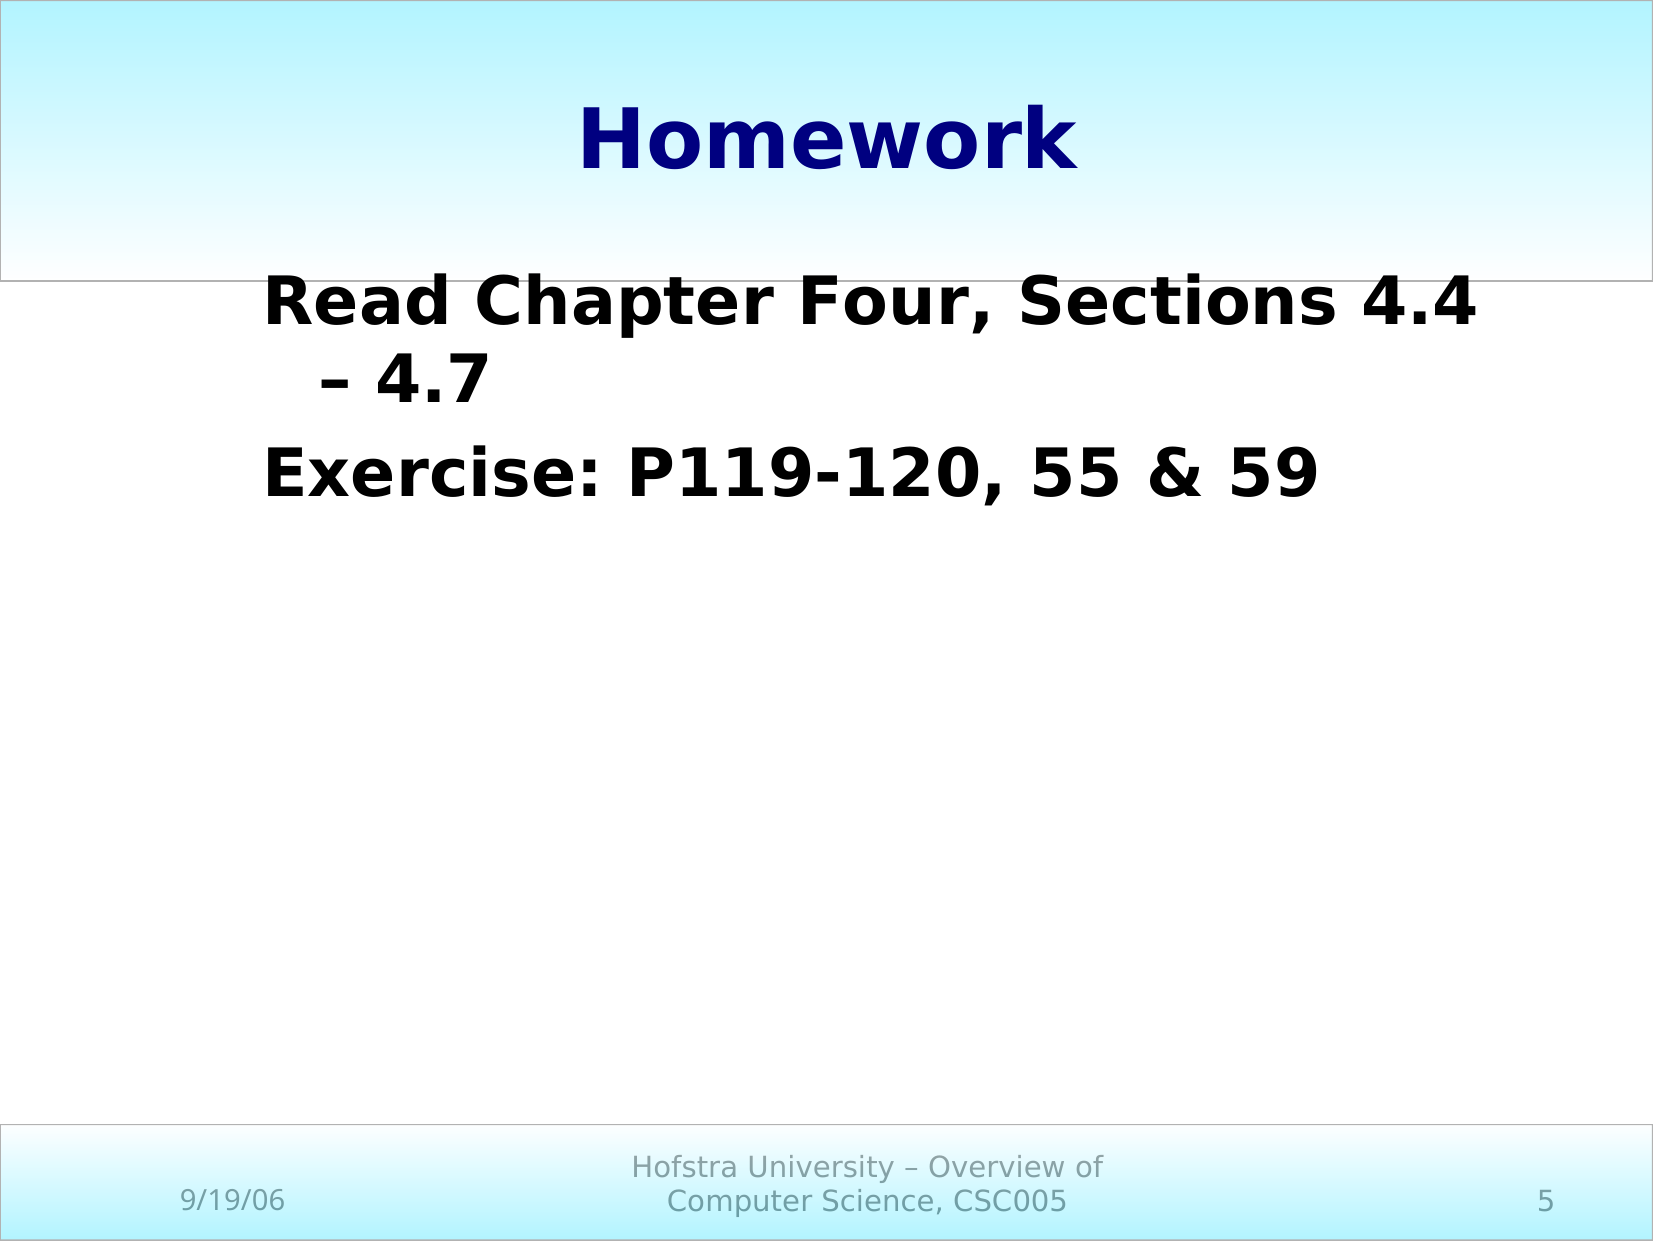

# Homework
Read Chapter Four, Sections 4.4 – 4.7
Exercise: P119-120, 55 & 59
09/27/06
5